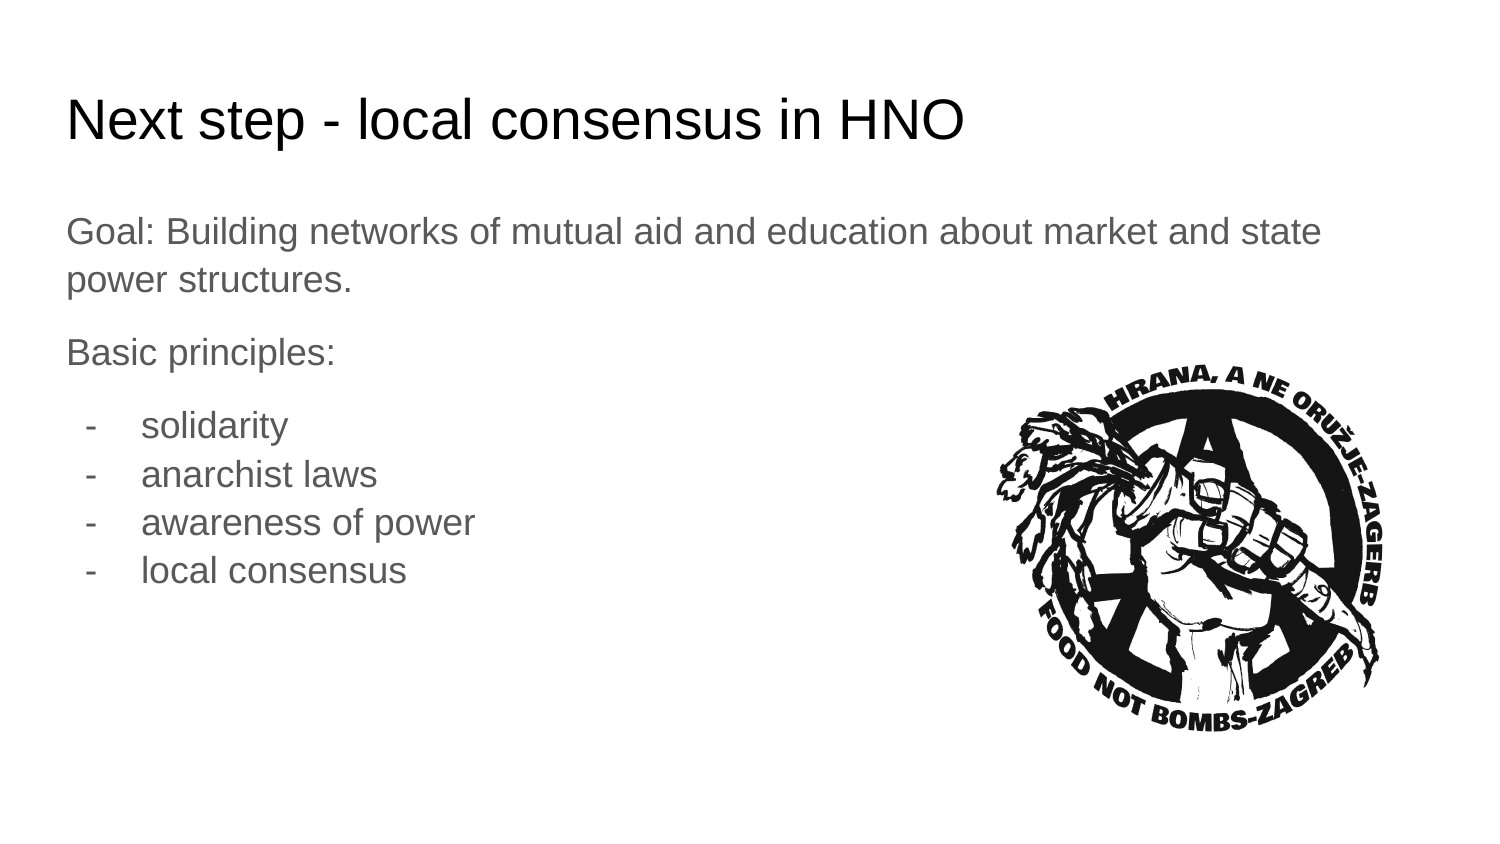

# Next step - local consensus in HNO
Goal: Building networks of mutual aid and education about market and state power structures.
Basic principles:
solidarity
anarchist laws
awareness of power
local consensus